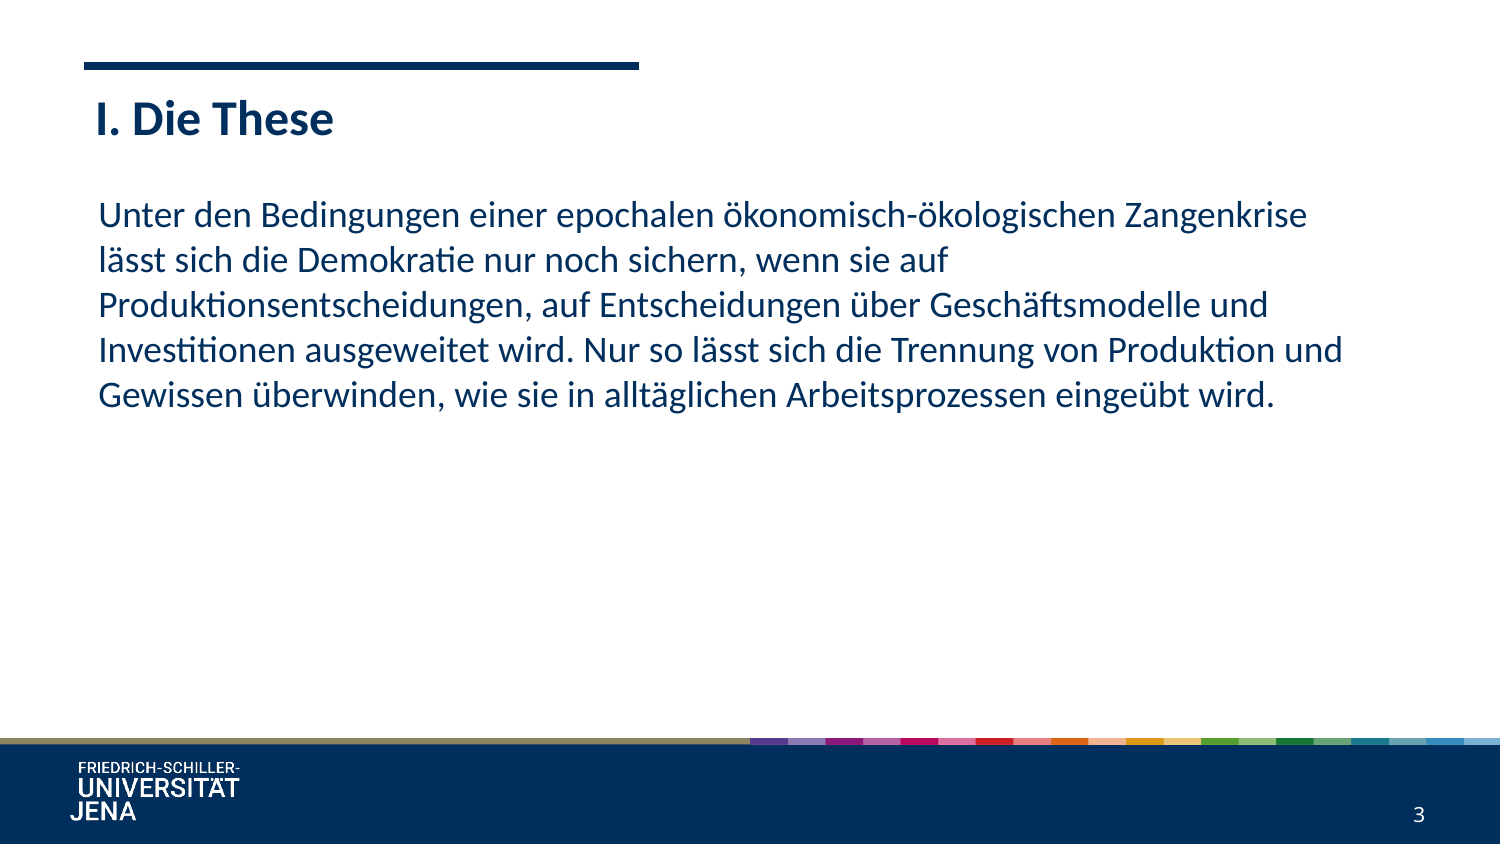

I. Die These
Unter den Bedingungen einer epochalen ökonomisch-ökologischen Zangenkrise lässt sich die Demokratie nur noch sichern, wenn sie auf Produktionsentscheidungen, auf Entscheidungen über Geschäftsmodelle und Investitionen ausgeweitet wird. Nur so lässt sich die Trennung von Produktion und Gewissen überwinden, wie sie in alltäglichen Arbeitsprozessen eingeübt wird.